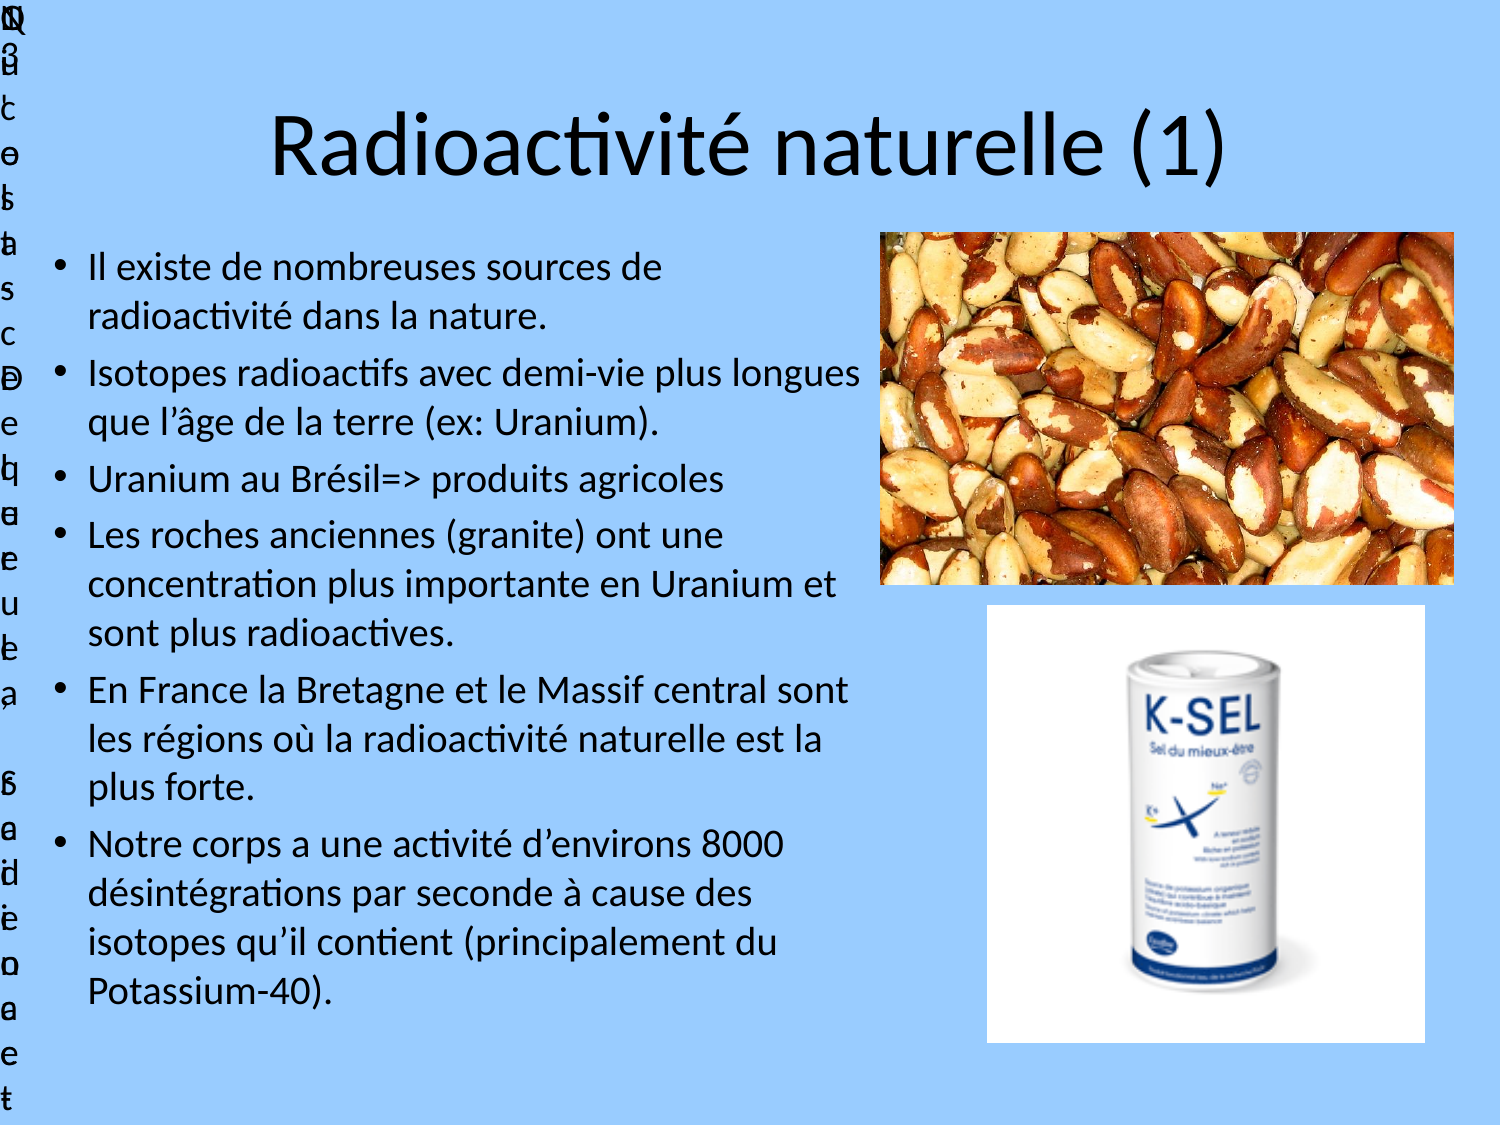

Nicolas Delerue, Science-ACO http://science-aco.fr http://nicolas.delerue.org
Qu'est-ce que la radioactivité?
# Radioactivité naturelle (1)
Il existe de nombreuses sources de radioactivité dans la nature.
Isotopes radioactifs avec demi-vie plus longues que l’âge de la terre (ex: Uranium).
Uranium au Brésil=> produits agricoles
Les roches anciennes (granite) ont une concentration plus importante en Uranium et sont plus radioactives.
En France la Bretagne et le Massif central sont les régions où la radioactivité naturelle est la plus forte.
Notre corps a une activité d’environs 8000 désintégrations par seconde à cause des isotopes qu’il contient (principalement du Potassium-40).